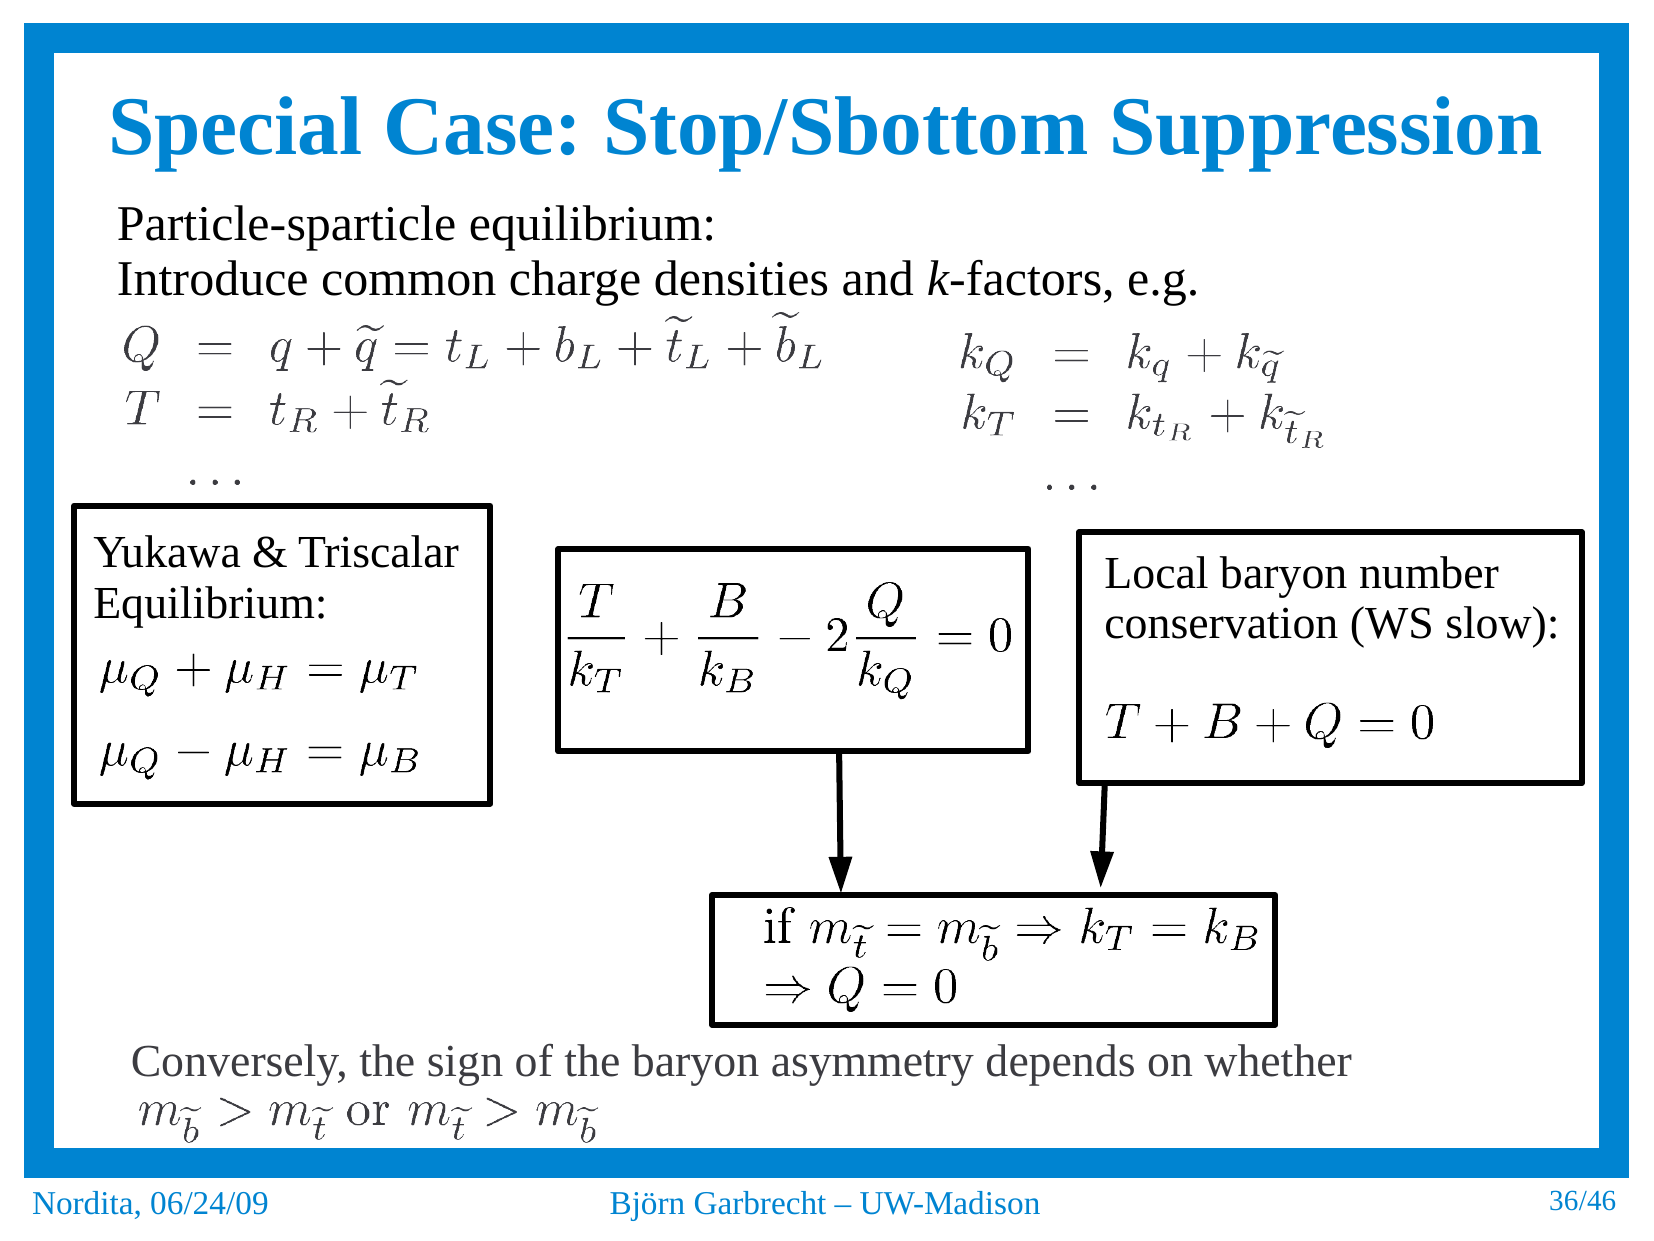

# Special Case: Stop/Sbottom Suppression
Particle-sparticle equilibrium:
Introduce common charge densities and k-factors, e.g.
Yukawa & Triscalar
Equilibrium:
Local baryon number
conservation (WS slow):
Conversely, the sign of the baryon asymmetry depends on whether
Björn Garbrecht – UW-Madison
36